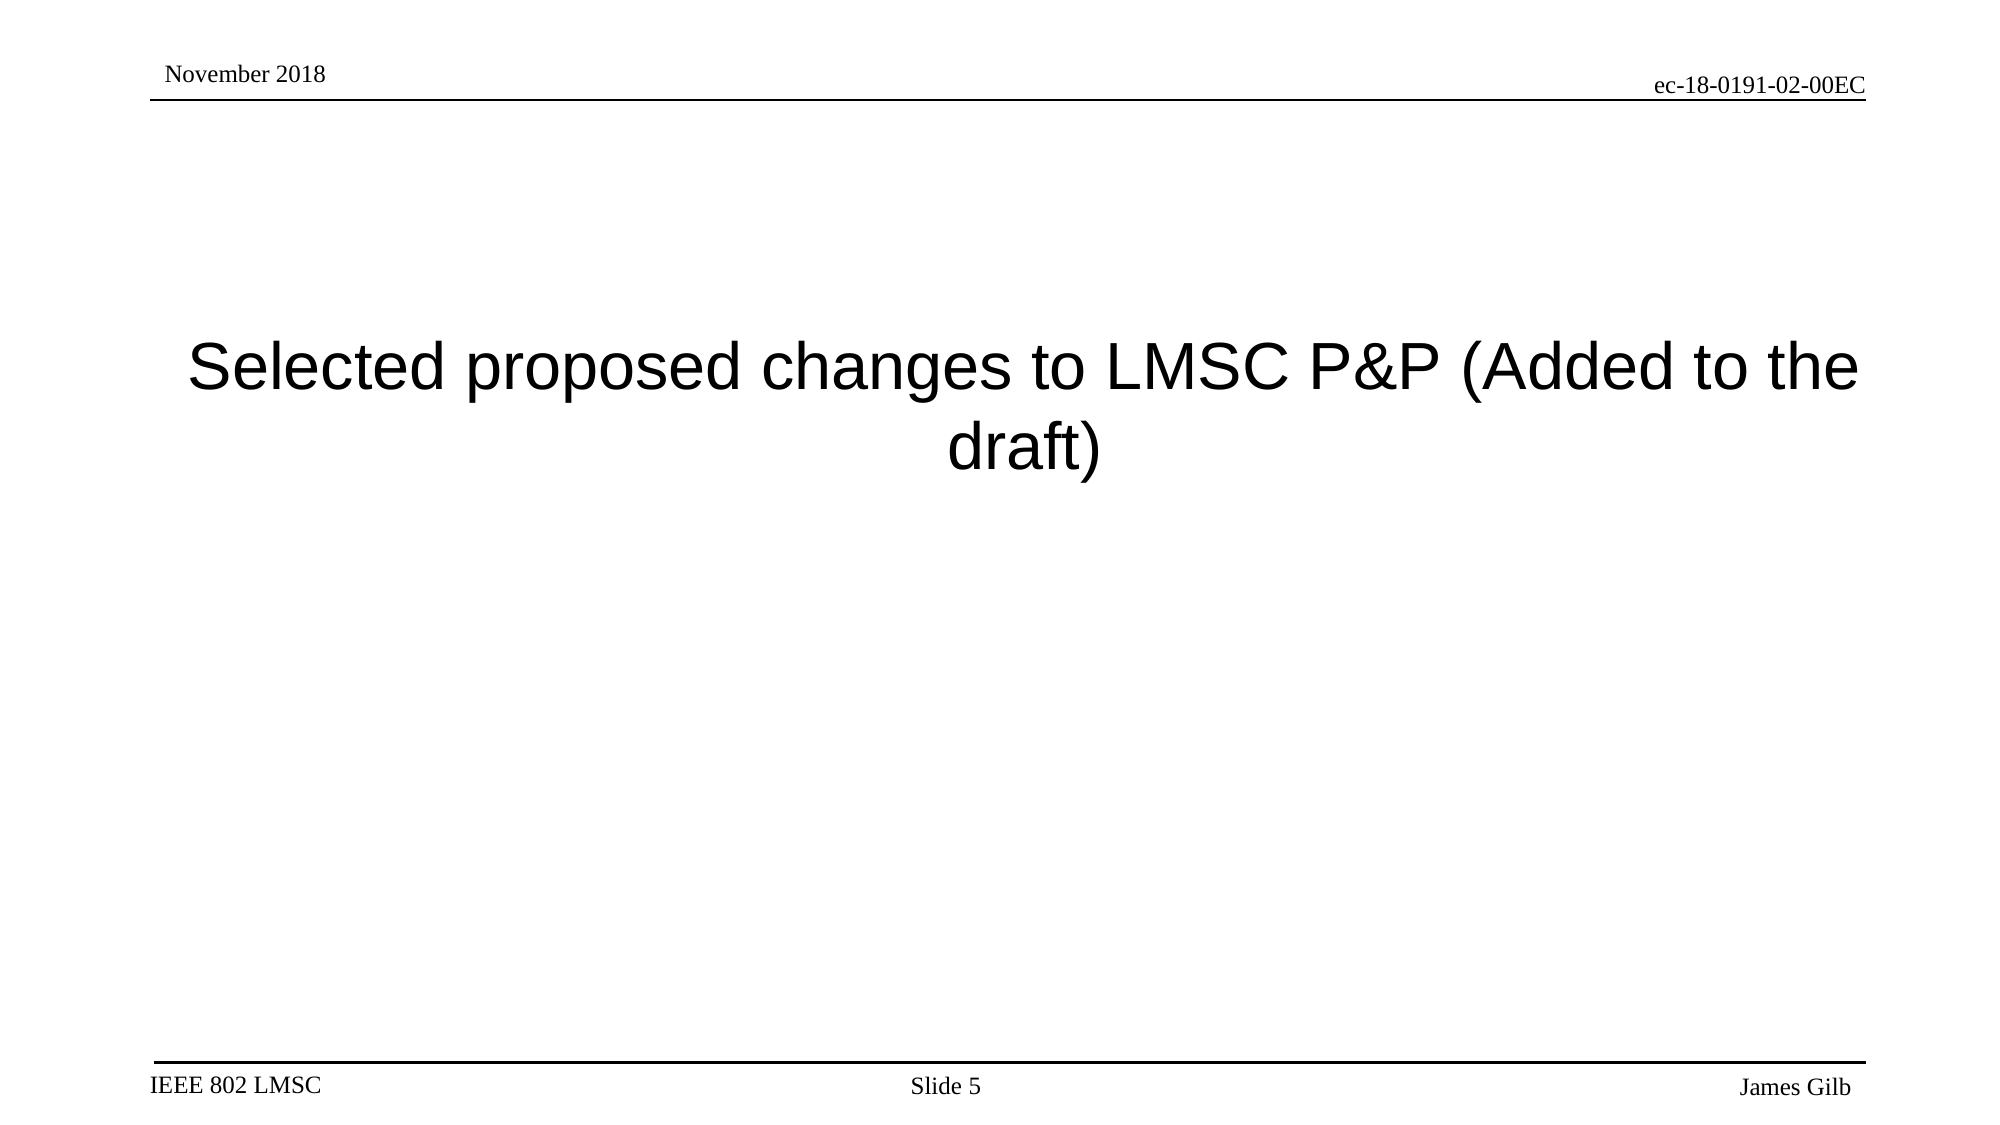

# Selected proposed changes to LMSC P&P (Added to the draft)
5